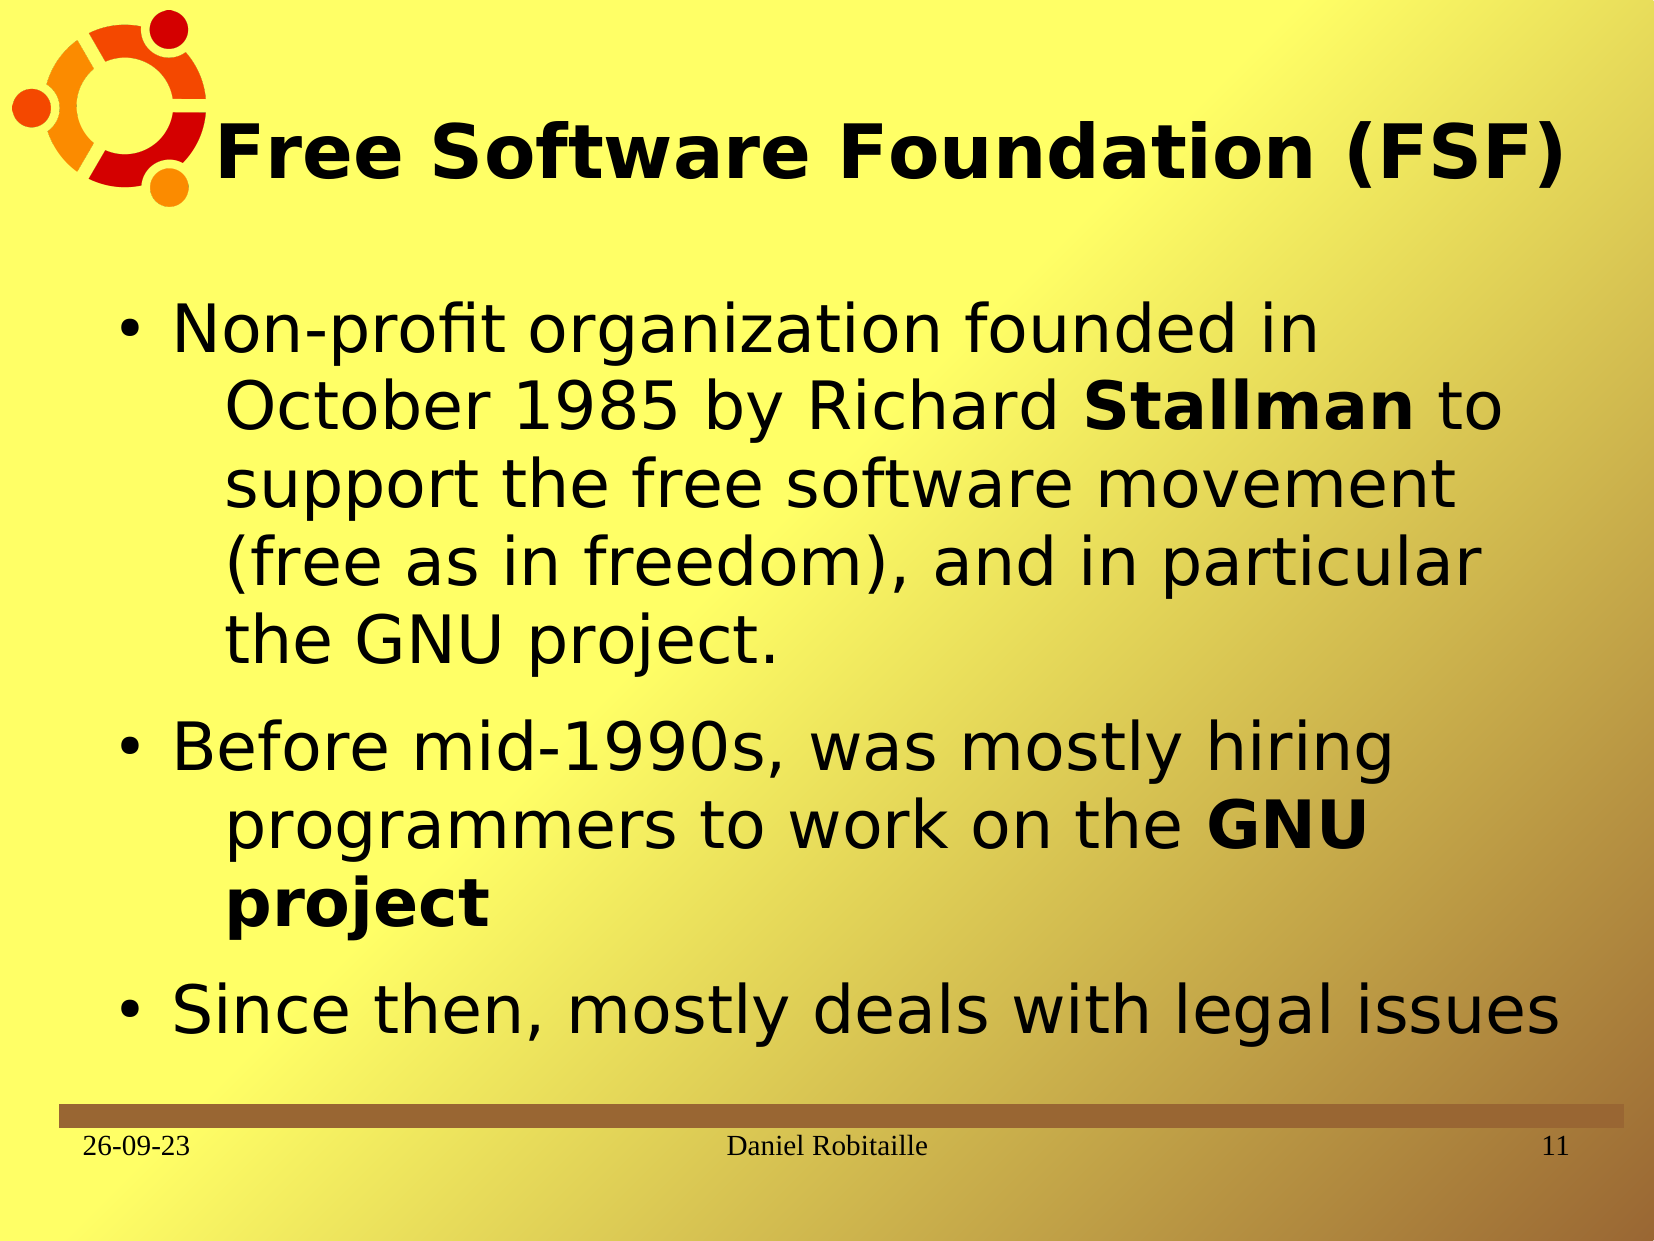

# Free Software Foundation (FSF)
Non-profit organization founded in October 1985 by Richard Stallman to support the free software movement (free as in freedom), and in particular the GNU project.
Before mid-1990s, was mostly hiring programmers to work on the GNU project
Since then, mostly deals with legal issues
Daniel Robitaille
11